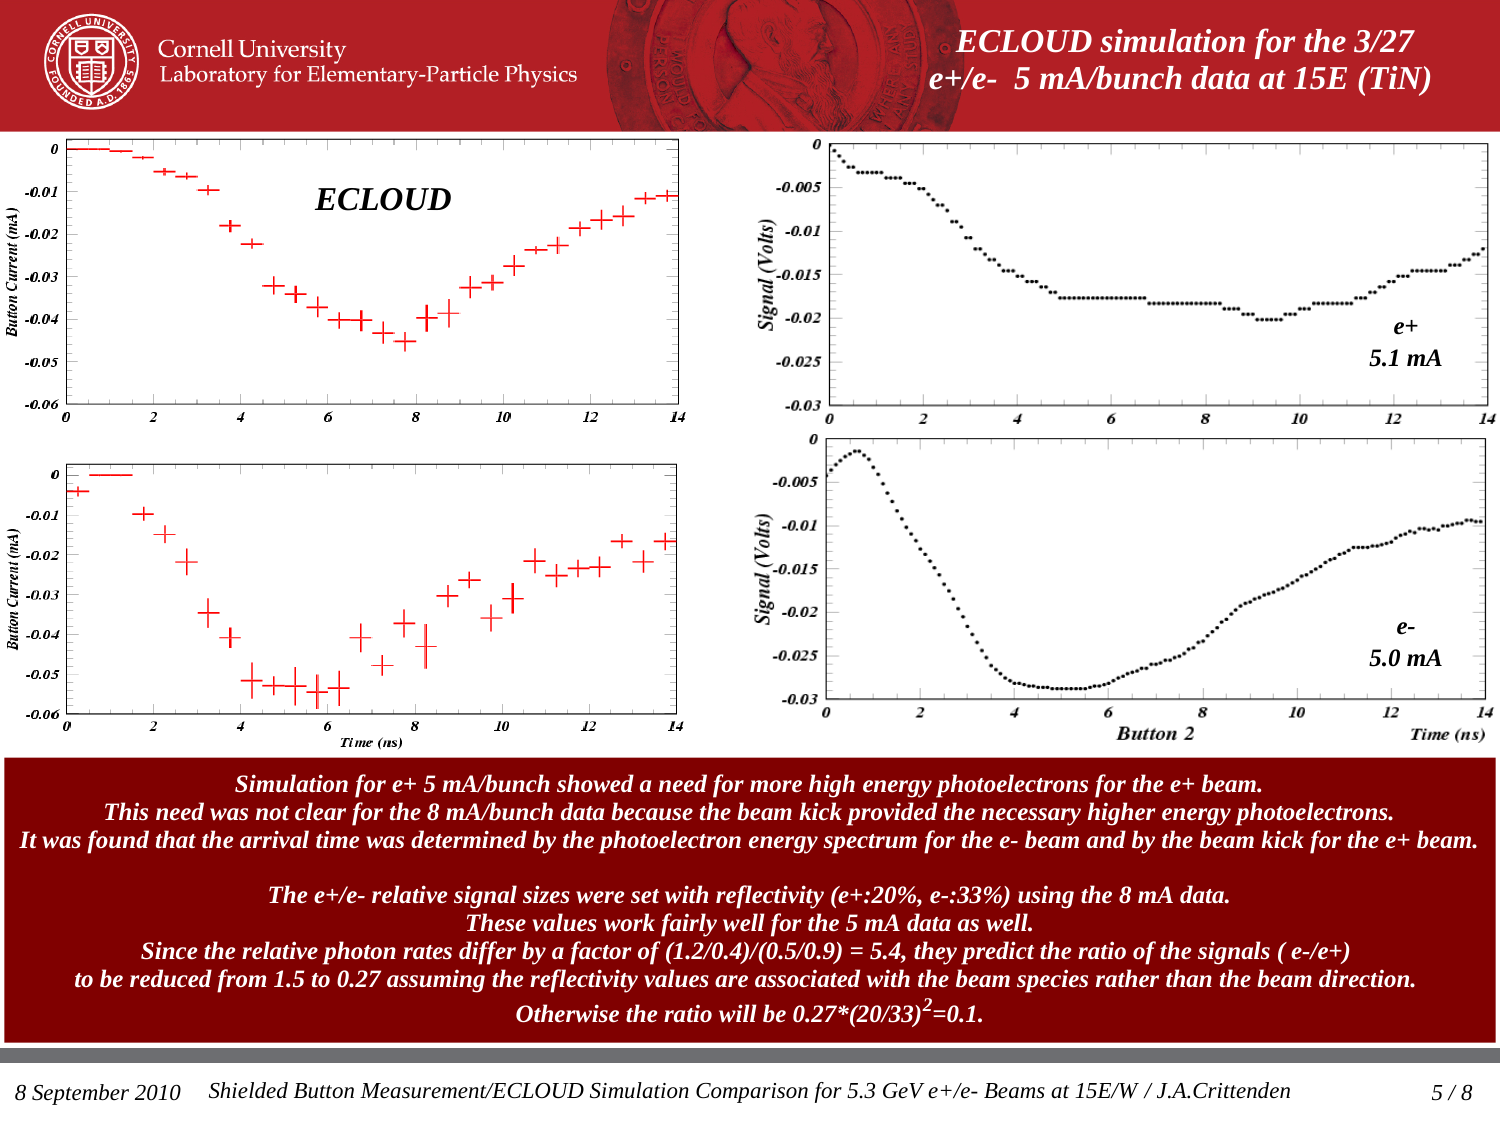

ECLOUD simulation for the 3/27
e+/e- 5 mA/bunch data at 15E (TiN)
ECLOUD
e+
5.1 mA
e-
5.0 mA
Simulation for e+ 5 mA/bunch showed a need for more high energy photoelectrons for the e+ beam.
This need was not clear for the 8 mA/bunch data because the beam kick provided the necessary higher energy photoelectrons.
It was found that the arrival time was determined by the photoelectron energy spectrum for the e- beam and by the beam kick for the e+ beam.
The e+/e- relative signal sizes were set with reflectivity (e+:20%, e-:33%) using the 8 mA data.
These values work fairly well for the 5 mA data as well.
Since the relative photon rates differ by a factor of (1.2/0.4)/(0.5/0.9) = 5.4, they predict the ratio of the signals ( e-/e+)
to be reduced from 1.5 to 0.27 assuming the reflectivity values are associated with the beam species rather than the beam direction.
Otherwise the ratio will be 0.27*(20/33)2=0.1.